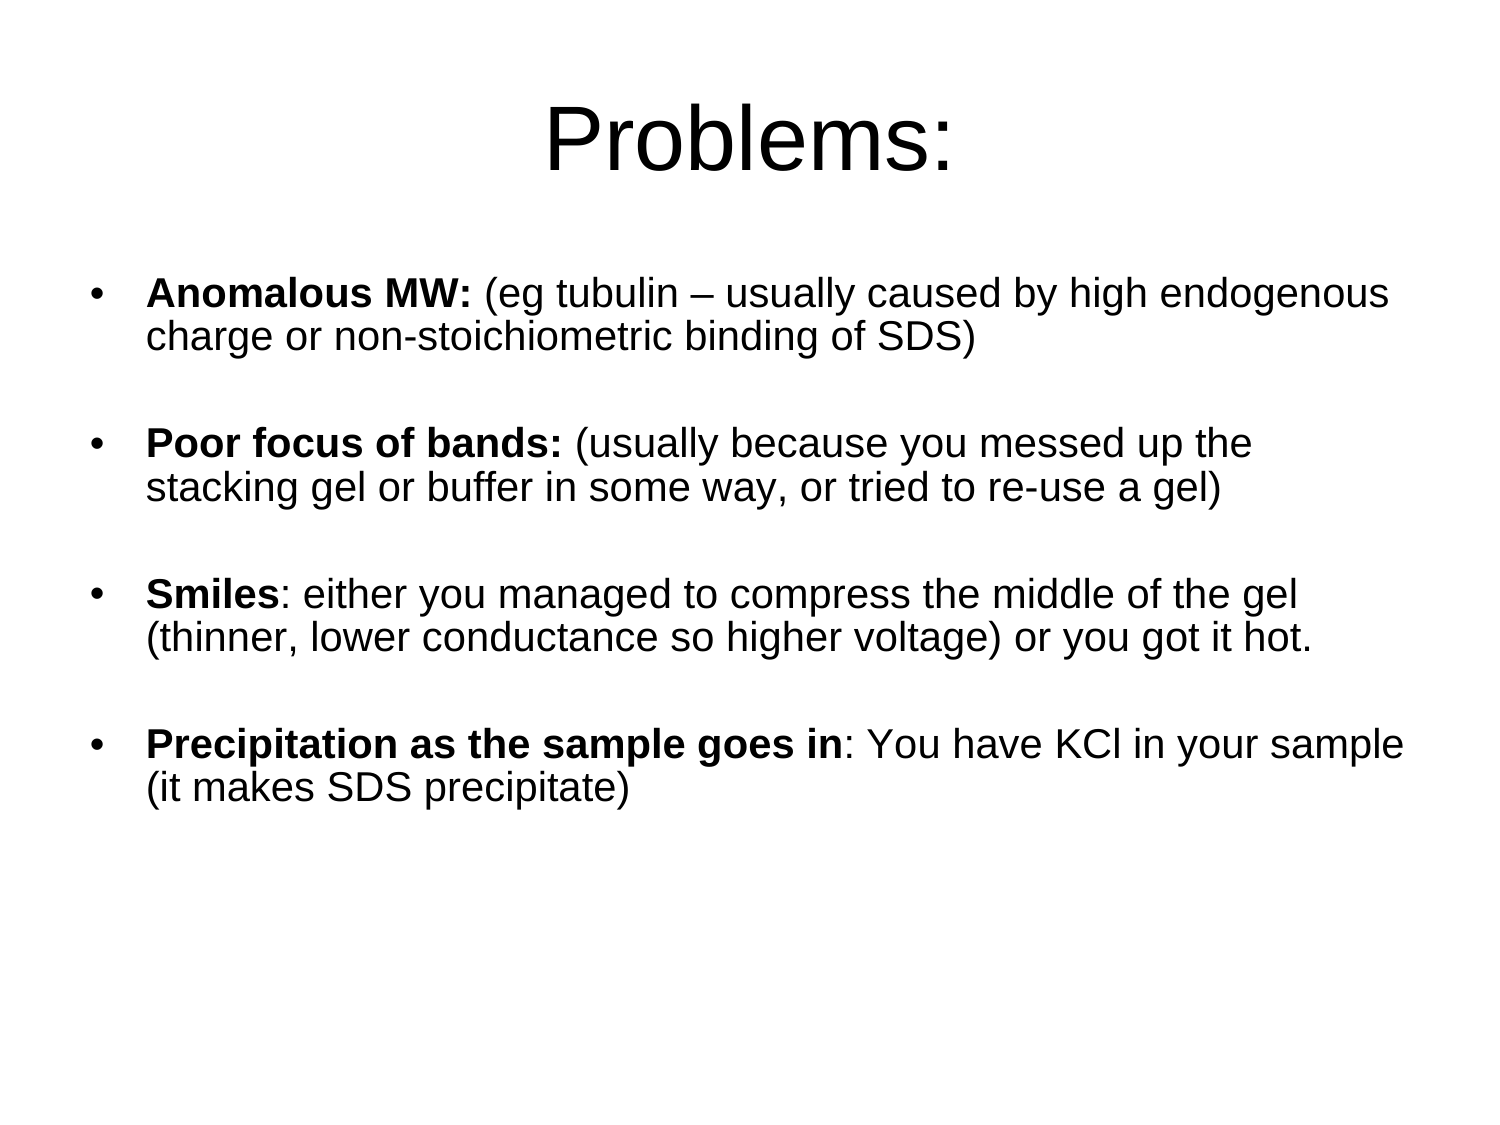

# Problems:
Anomalous MW: (eg tubulin – usually caused by high endogenous charge or non-stoichiometric binding of SDS)
Poor focus of bands: (usually because you messed up the stacking gel or buffer in some way, or tried to re-use a gel)
Smiles: either you managed to compress the middle of the gel (thinner, lower conductance so higher voltage) or you got it hot.
Precipitation as the sample goes in: You have KCl in your sample (it makes SDS precipitate)